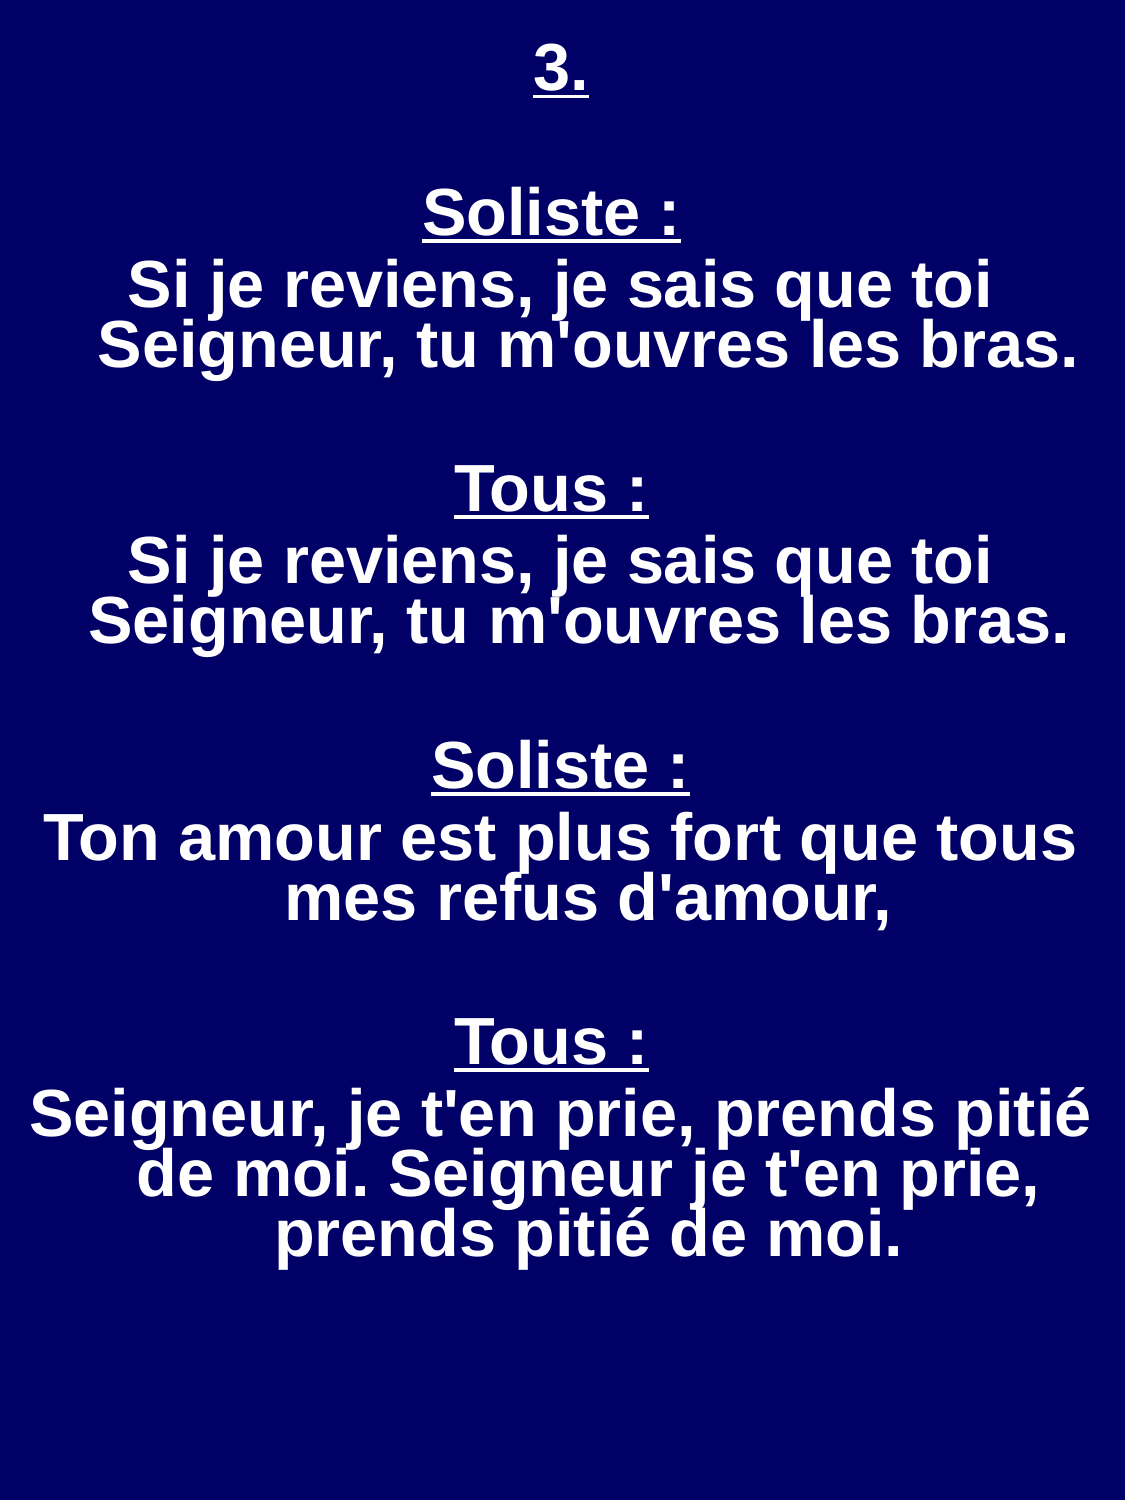

3.
Soliste :
Si je reviens, je sais que toi Seigneur, tu m'ouvres les bras.
Tous :
Si je reviens, je sais que toi Seigneur, tu m'ouvres les bras.
Soliste :
Ton amour est plus fort que tous mes refus d'amour,
Tous :
Seigneur, je t'en prie, prends pitié de moi. Seigneur je t'en prie, prends pitié de moi.